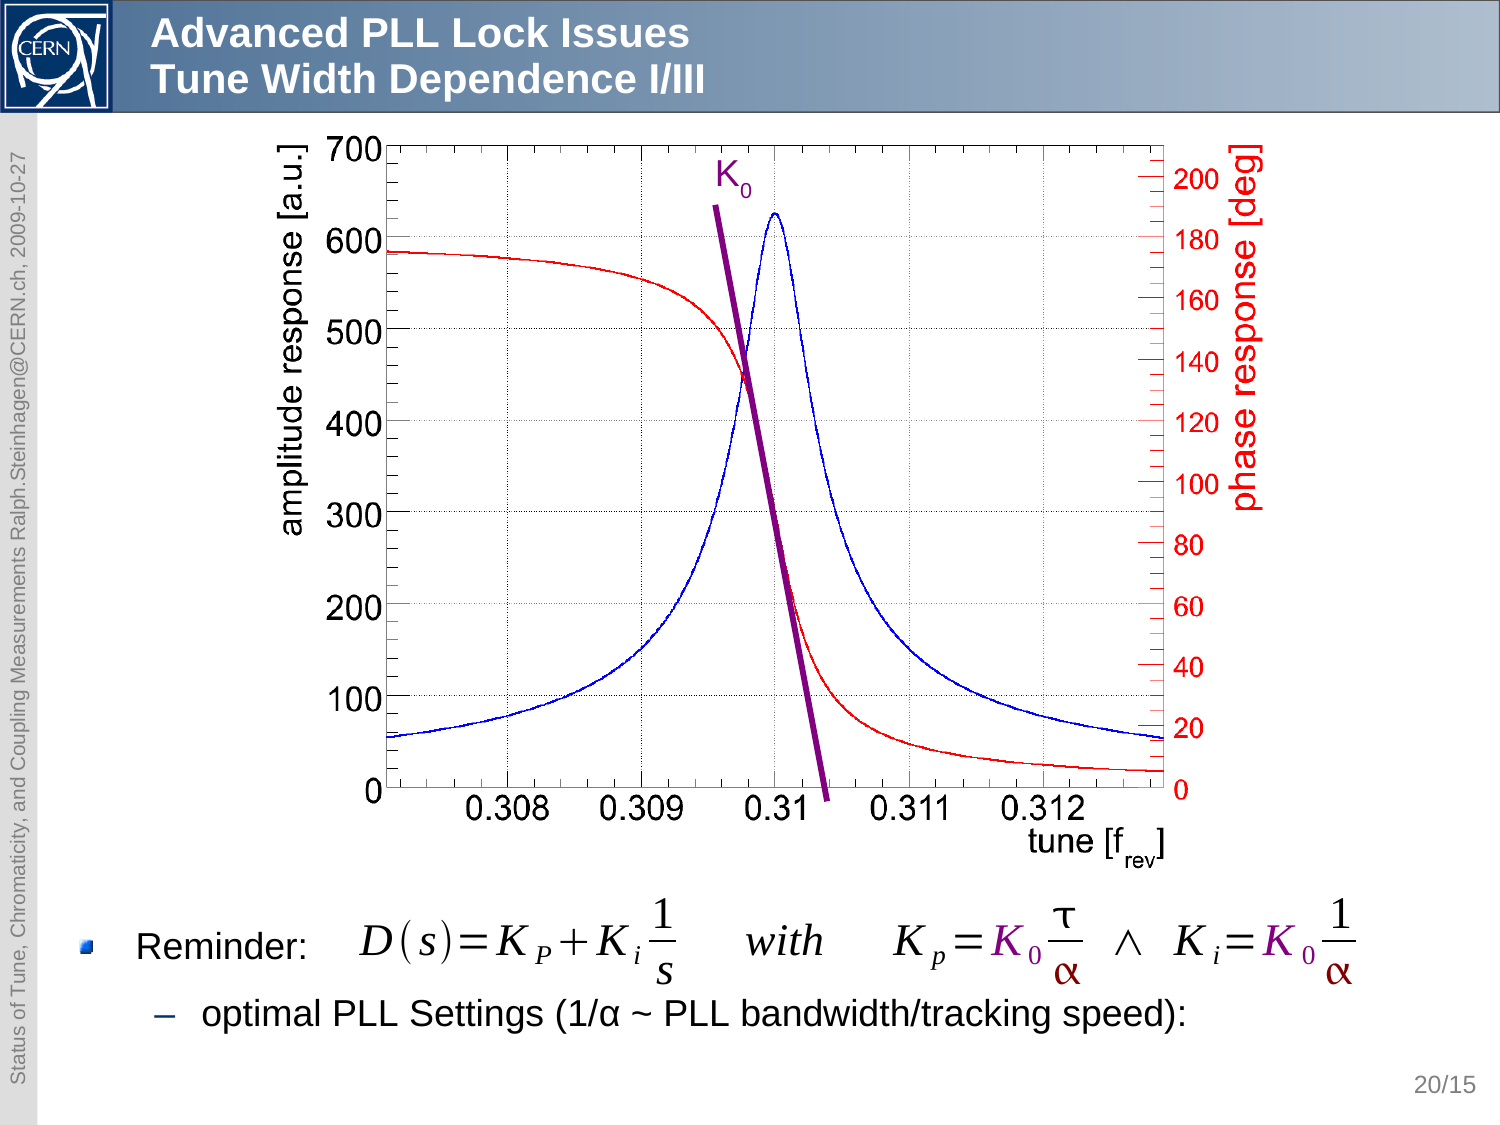

# Advanced PLL Lock Issues Tune Width Dependence I/III
Reminder:
optimal PLL Settings (1/α ~ PLL bandwidth/tracking speed):
K0